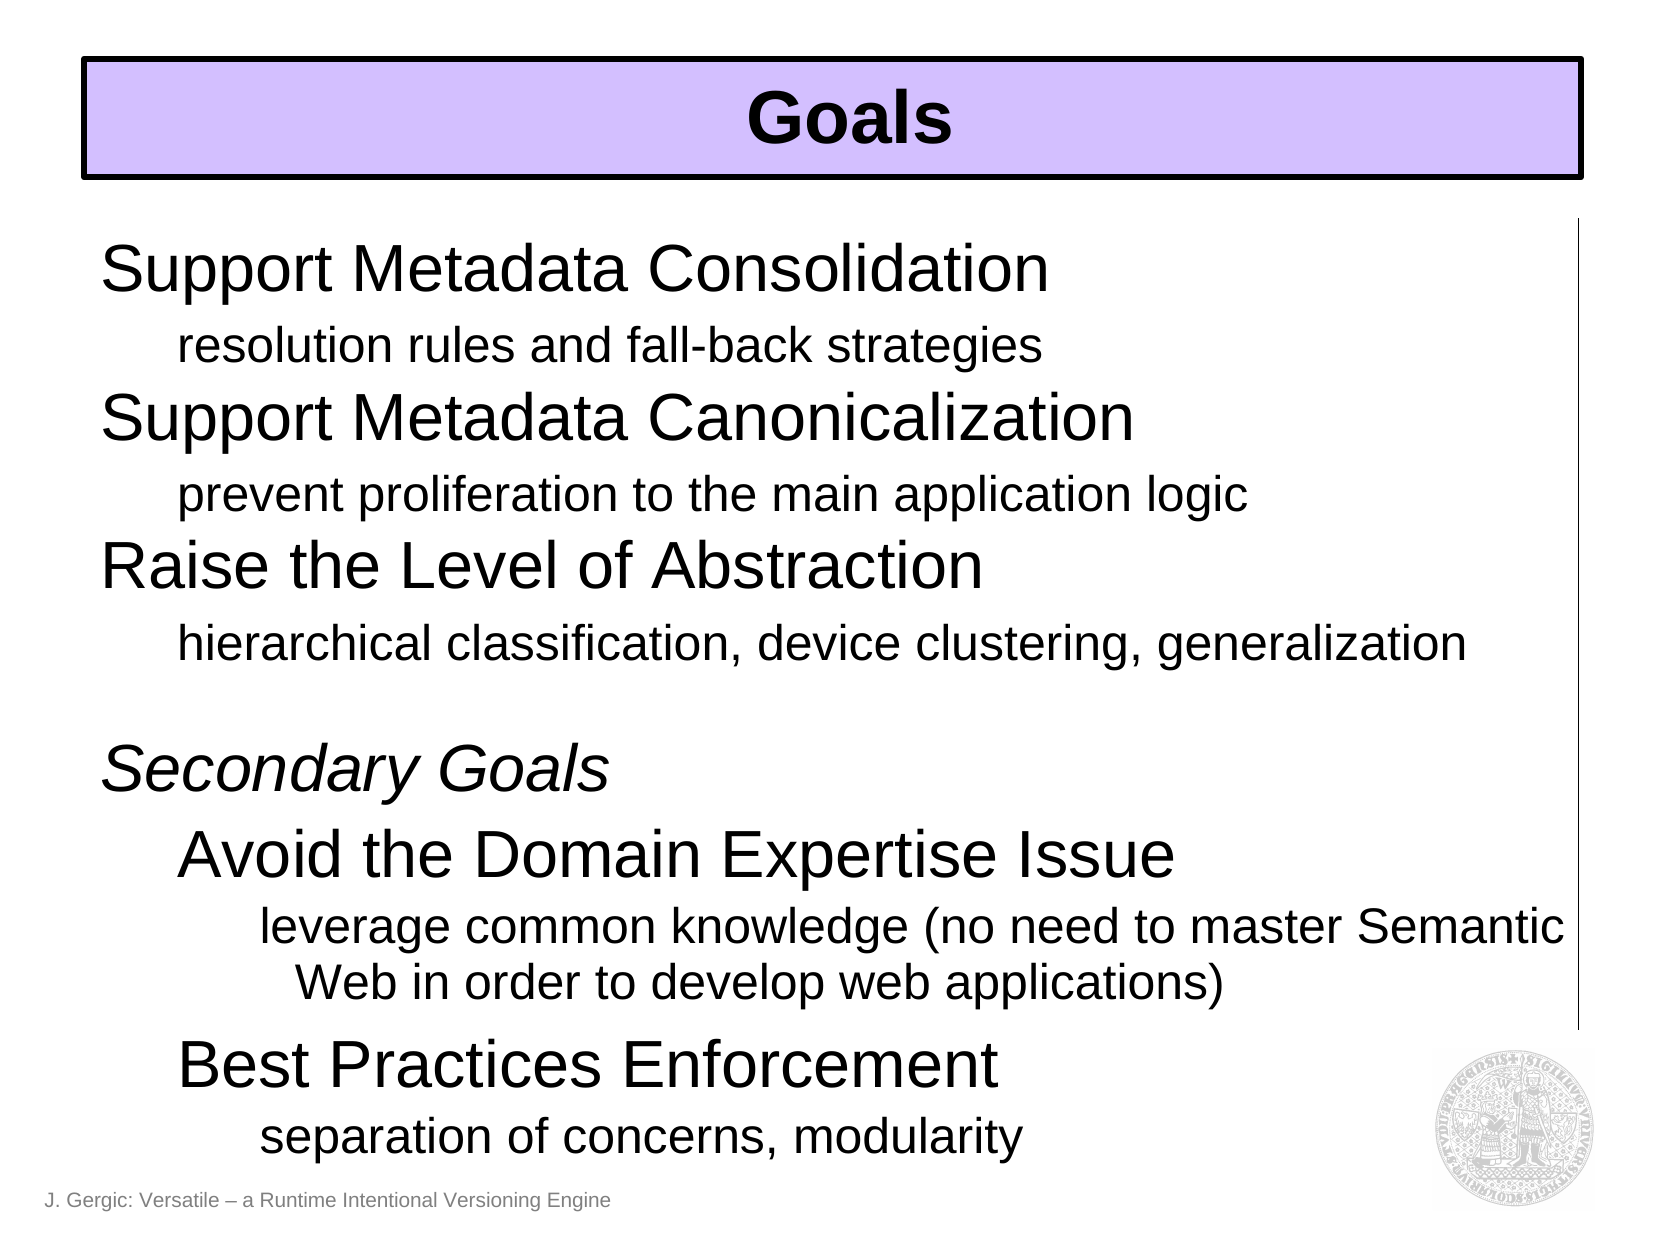

# Goals
Support Metadata Consolidation
resolution rules and fall-back strategies
Support Metadata Canonicalization
prevent proliferation to the main application logic
Raise the Level of Abstraction
hierarchical classification, device clustering, generalization
Secondary Goals
Avoid the Domain Expertise Issue
leverage common knowledge (no need to master Semantic Web in order to develop web applications)
Best Practices Enforcement
separation of concerns, modularity